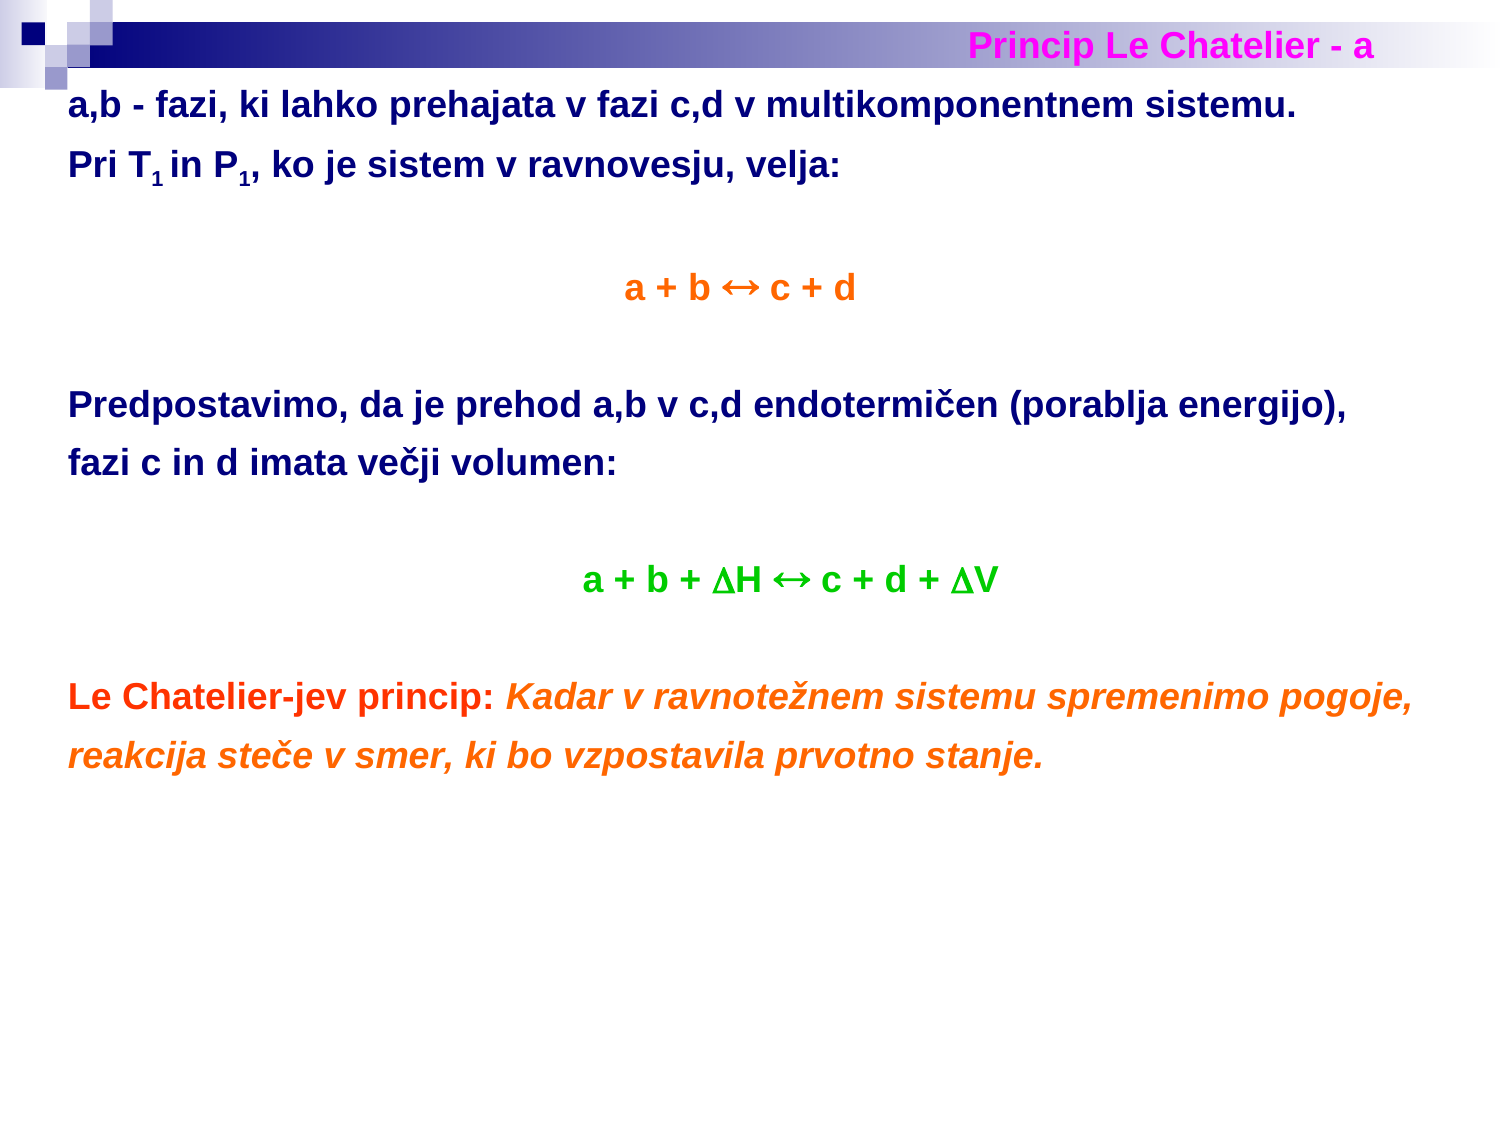

Princip Le Chatelier - a
a,b - fazi, ki lahko prehajata v fazi c,d v multikomponentnem sistemu.
Pri T1 in P1, ko je sistem v ravnovesju, velja:
 a + b  c + d
Predpostavimo, da je prehod a,b v c,d endotermičen (porablja energijo),
fazi c in d imata večji volumen:
 a + b + H  c + d + V
Le Chatelier-jev princip: Kadar v ravnotežnem sistemu spremenimo pogoje,
reakcija steče v smer, ki bo vzpostavila prvotno stanje.